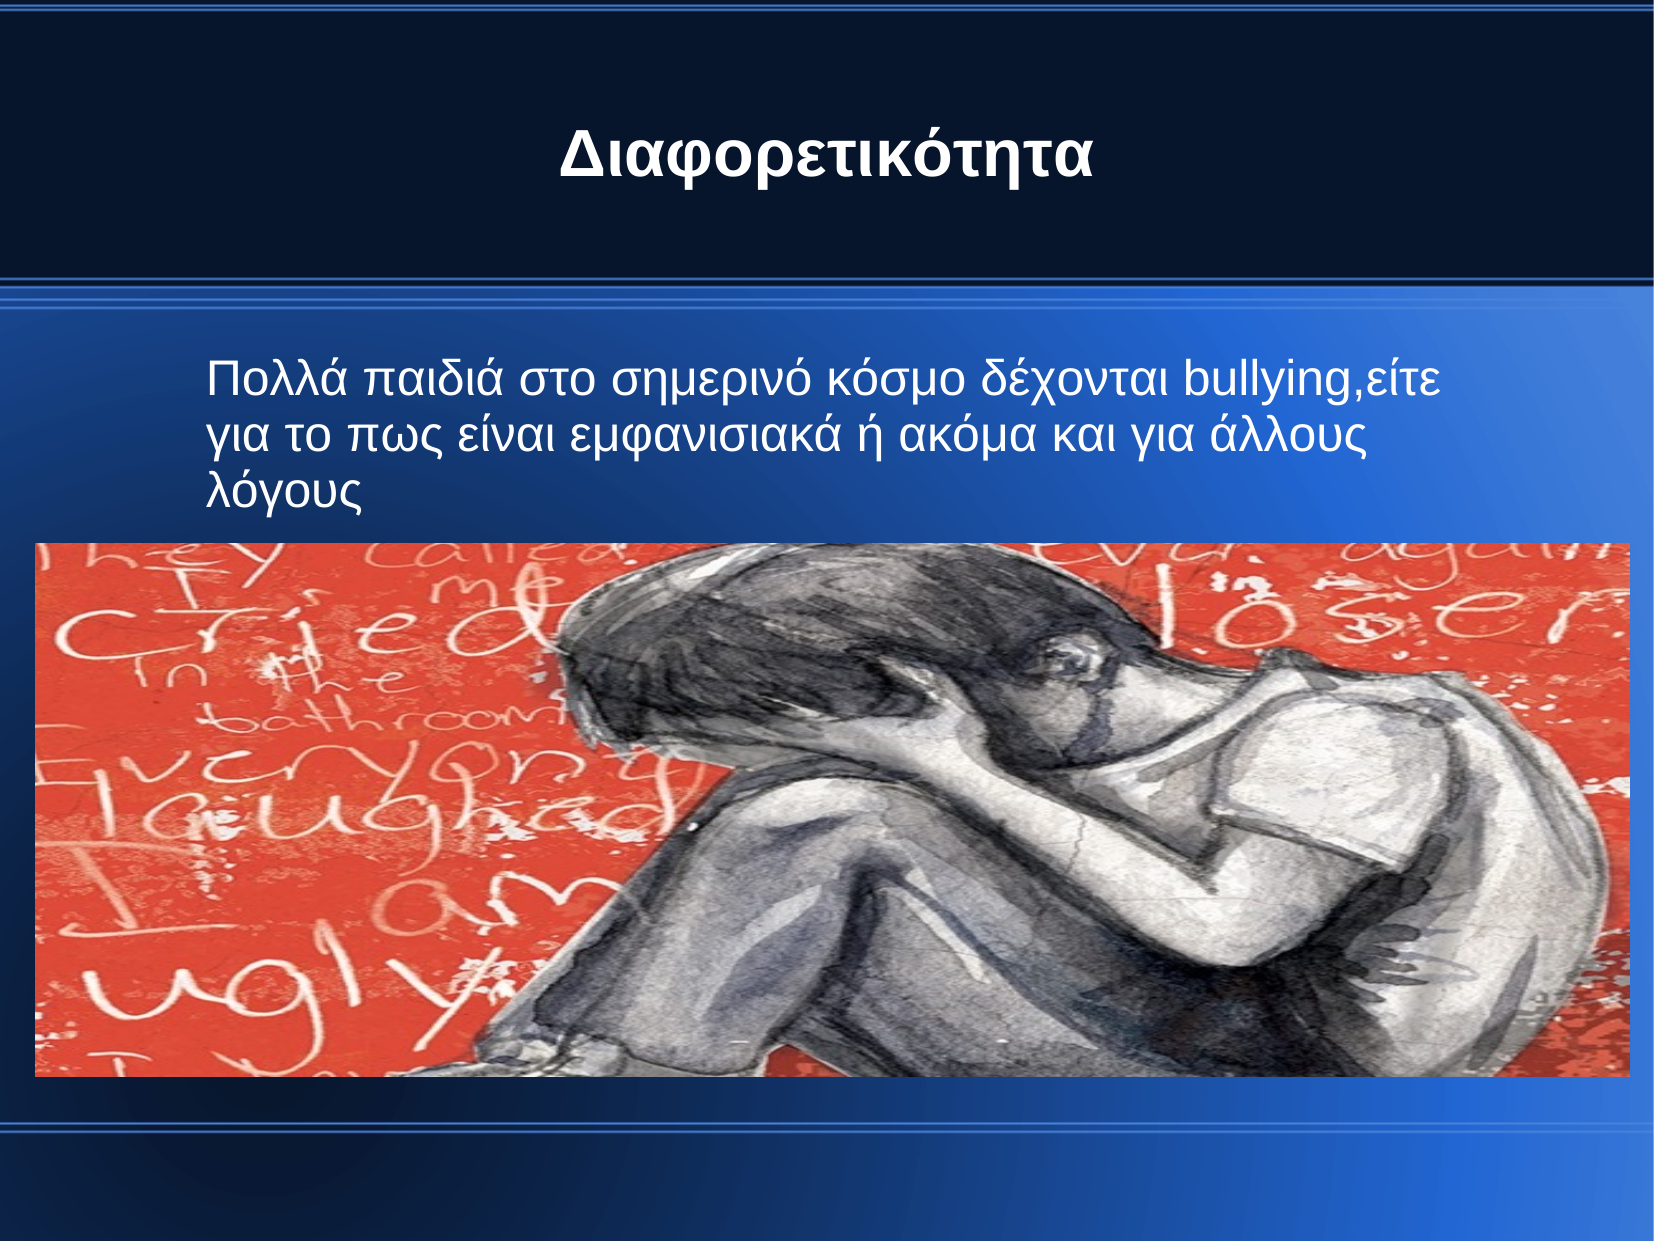

# Διαφορετικότητα
Πολλά παιδιά στο σημερινό κόσμο δέχονται bullying,είτε για το πως είναι εμφανισιακά ή ακόμα και για άλλους λόγους